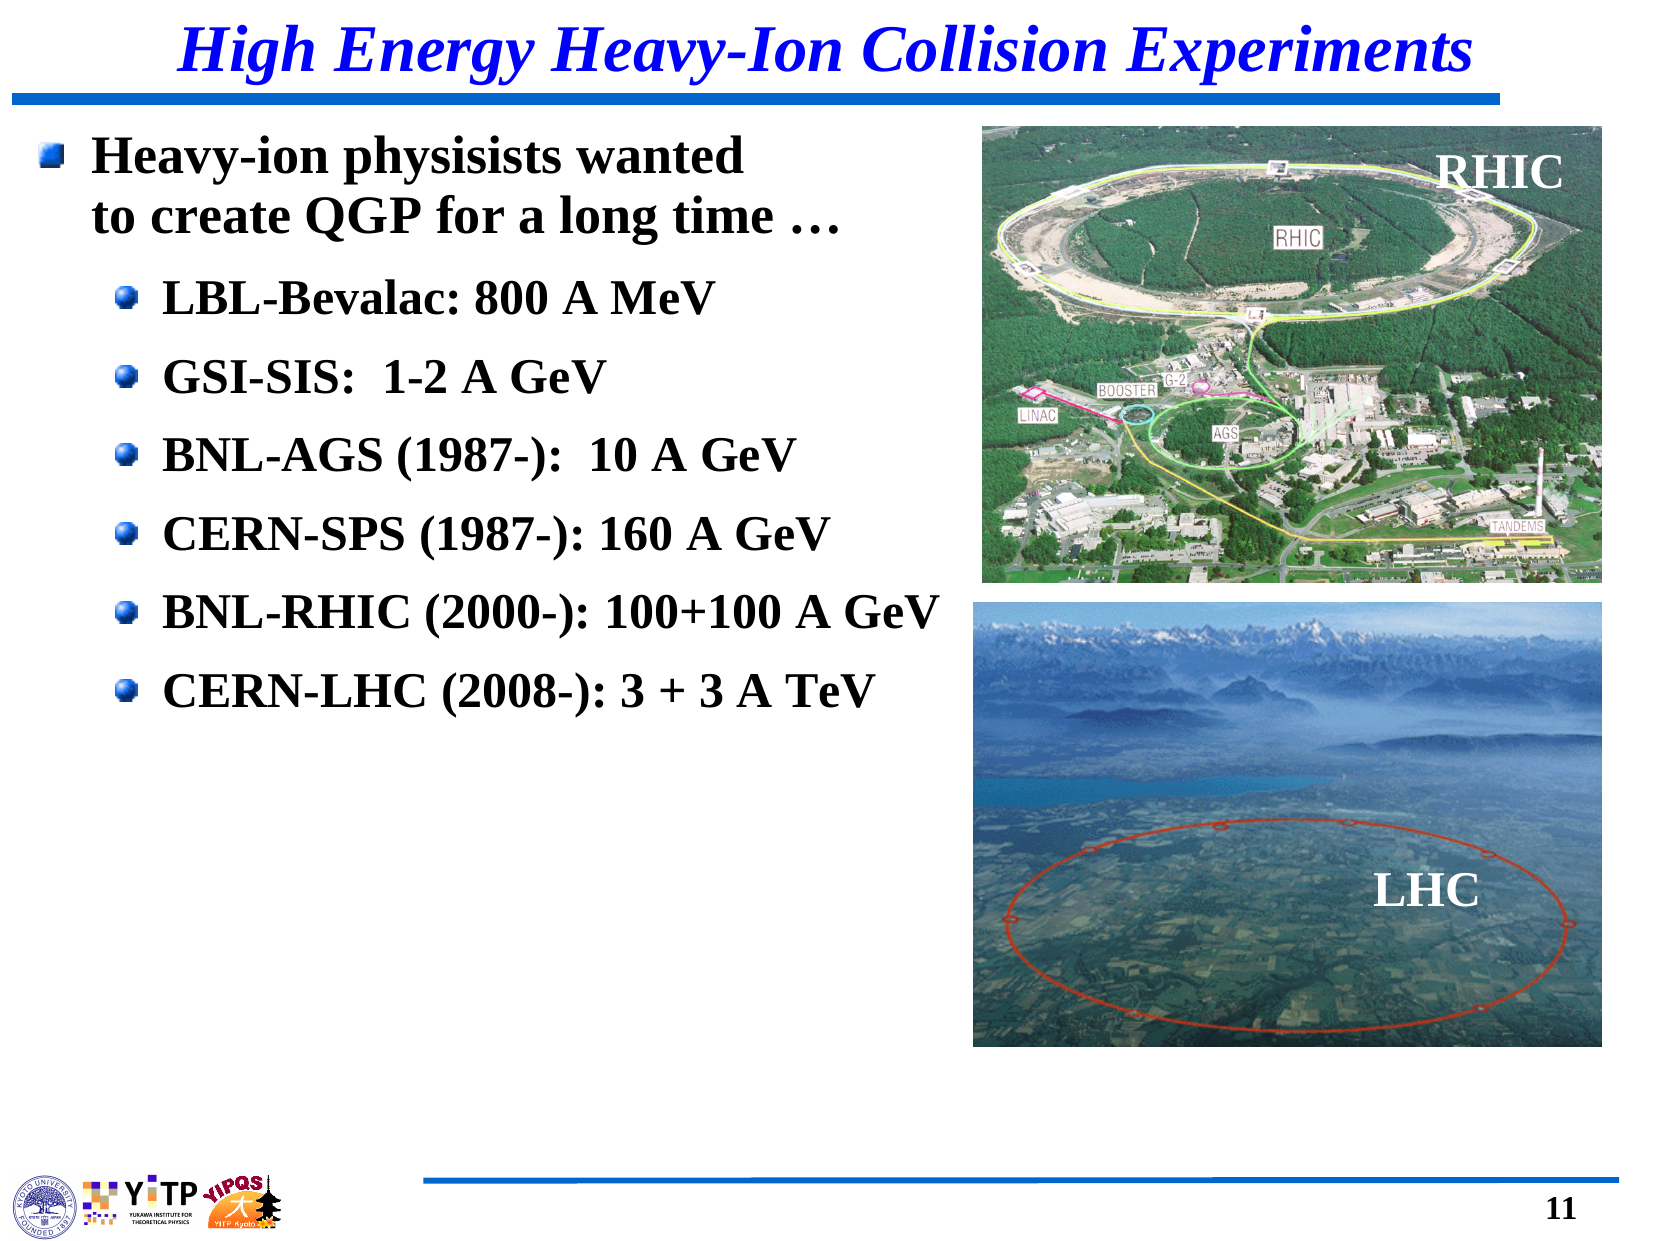

# High Energy Heavy-Ion Collision Experiments
Heavy-ion physisists wanted
to create QGP for a long time …
LBL-Bevalac: 800 A MeV
GSI-SIS: 1-2 A GeV
BNL-AGS (1987-): 10 A GeV
CERN-SPS (1987-): 160 A GeV
BNL-RHIC (2000-): 100+100 A GeV
CERN-LHC (2008-): 3 + 3 A TeV
RHIC
LHC